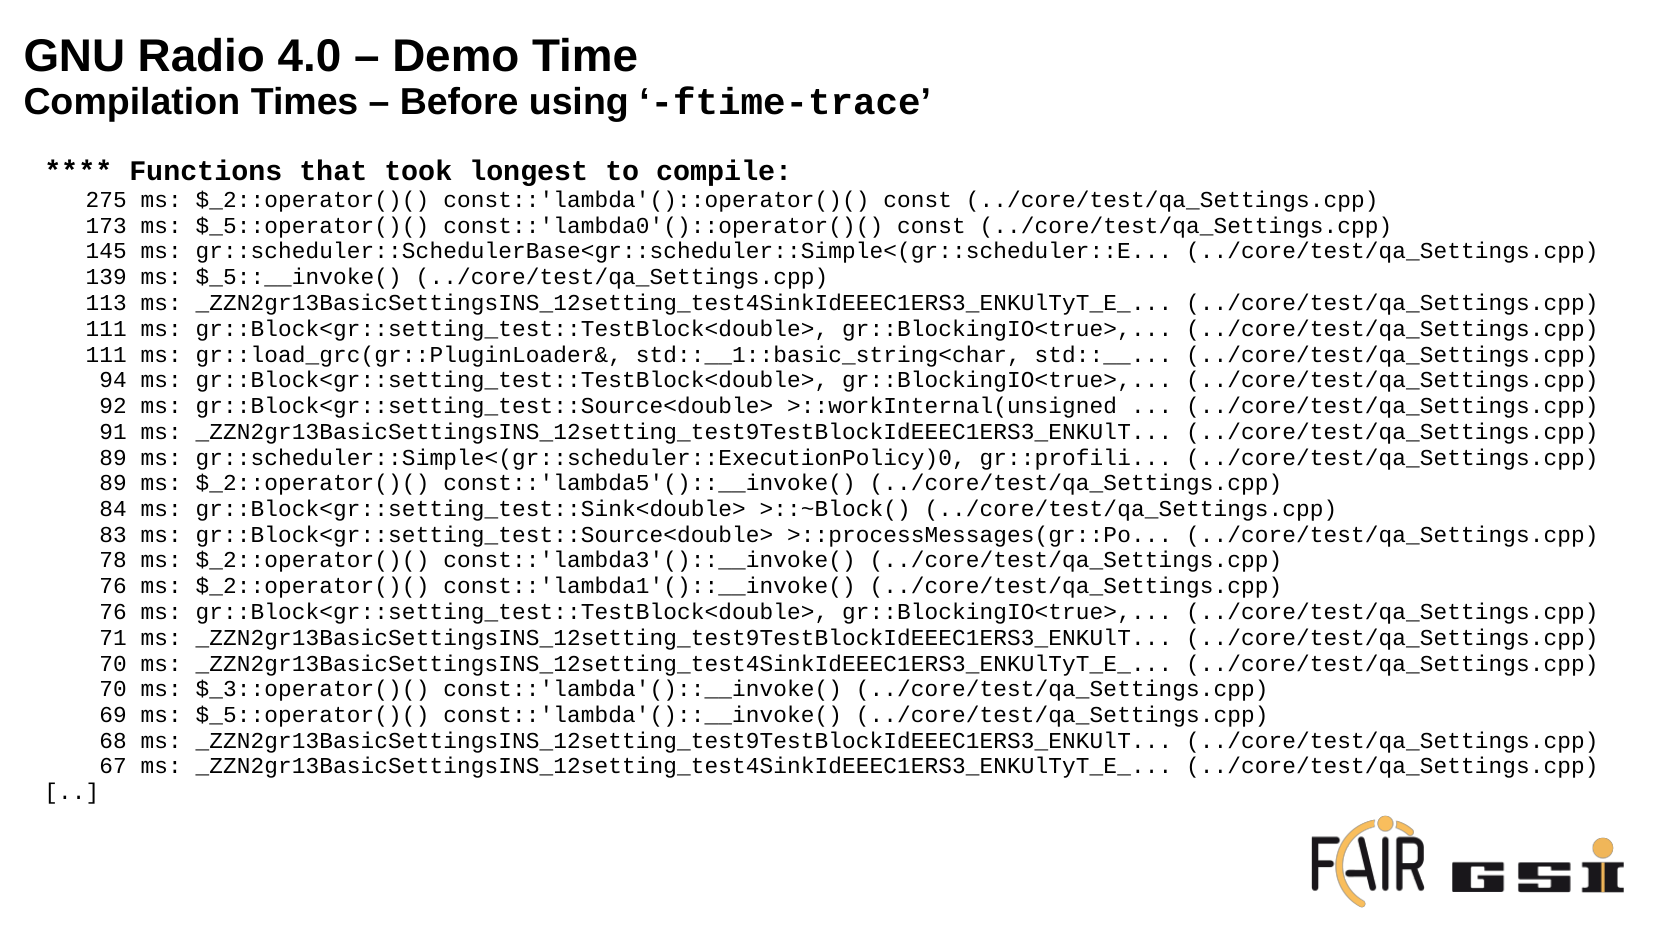

# GNU Radio 4.0 – Demo Time Compilation Times – Before using ‘-ftime-trace’
**** Functions that took longest to compile:
 275 ms: $_2::operator()() const::'lambda'()::operator()() const (../core/test/qa_Settings.cpp)
 173 ms: $_5::operator()() const::'lambda0'()::operator()() const (../core/test/qa_Settings.cpp)
 145 ms: gr::scheduler::SchedulerBase<gr::scheduler::Simple<(gr::scheduler::E... (../core/test/qa_Settings.cpp)
 139 ms: $_5::__invoke() (../core/test/qa_Settings.cpp)
 113 ms: _ZZN2gr13BasicSettingsINS_12setting_test4SinkIdEEEC1ERS3_ENKUlTyT_E_... (../core/test/qa_Settings.cpp)
 111 ms: gr::Block<gr::setting_test::TestBlock<double>, gr::BlockingIO<true>,... (../core/test/qa_Settings.cpp)
 111 ms: gr::load_grc(gr::PluginLoader&, std::__1::basic_string<char, std::__... (../core/test/qa_Settings.cpp)
 94 ms: gr::Block<gr::setting_test::TestBlock<double>, gr::BlockingIO<true>,... (../core/test/qa_Settings.cpp)
 92 ms: gr::Block<gr::setting_test::Source<double> >::workInternal(unsigned ... (../core/test/qa_Settings.cpp)
 91 ms: _ZZN2gr13BasicSettingsINS_12setting_test9TestBlockIdEEEC1ERS3_ENKUlT... (../core/test/qa_Settings.cpp)
 89 ms: gr::scheduler::Simple<(gr::scheduler::ExecutionPolicy)0, gr::profili... (../core/test/qa_Settings.cpp)
 89 ms: $_2::operator()() const::'lambda5'()::__invoke() (../core/test/qa_Settings.cpp)
 84 ms: gr::Block<gr::setting_test::Sink<double> >::~Block() (../core/test/qa_Settings.cpp)
 83 ms: gr::Block<gr::setting_test::Source<double> >::processMessages(gr::Po... (../core/test/qa_Settings.cpp)
 78 ms: $_2::operator()() const::'lambda3'()::__invoke() (../core/test/qa_Settings.cpp)
 76 ms: $_2::operator()() const::'lambda1'()::__invoke() (../core/test/qa_Settings.cpp)
 76 ms: gr::Block<gr::setting_test::TestBlock<double>, gr::BlockingIO<true>,... (../core/test/qa_Settings.cpp)
 71 ms: _ZZN2gr13BasicSettingsINS_12setting_test9TestBlockIdEEEC1ERS3_ENKUlT... (../core/test/qa_Settings.cpp)
 70 ms: _ZZN2gr13BasicSettingsINS_12setting_test4SinkIdEEEC1ERS3_ENKUlTyT_E_... (../core/test/qa_Settings.cpp)
 70 ms: $_3::operator()() const::'lambda'()::__invoke() (../core/test/qa_Settings.cpp)
 69 ms: $_5::operator()() const::'lambda'()::__invoke() (../core/test/qa_Settings.cpp)
 68 ms: _ZZN2gr13BasicSettingsINS_12setting_test9TestBlockIdEEEC1ERS3_ENKUlT... (../core/test/qa_Settings.cpp)
 67 ms: _ZZN2gr13BasicSettingsINS_12setting_test4SinkIdEEEC1ERS3_ENKUlTyT_E_... (../core/test/qa_Settings.cpp)
[..]